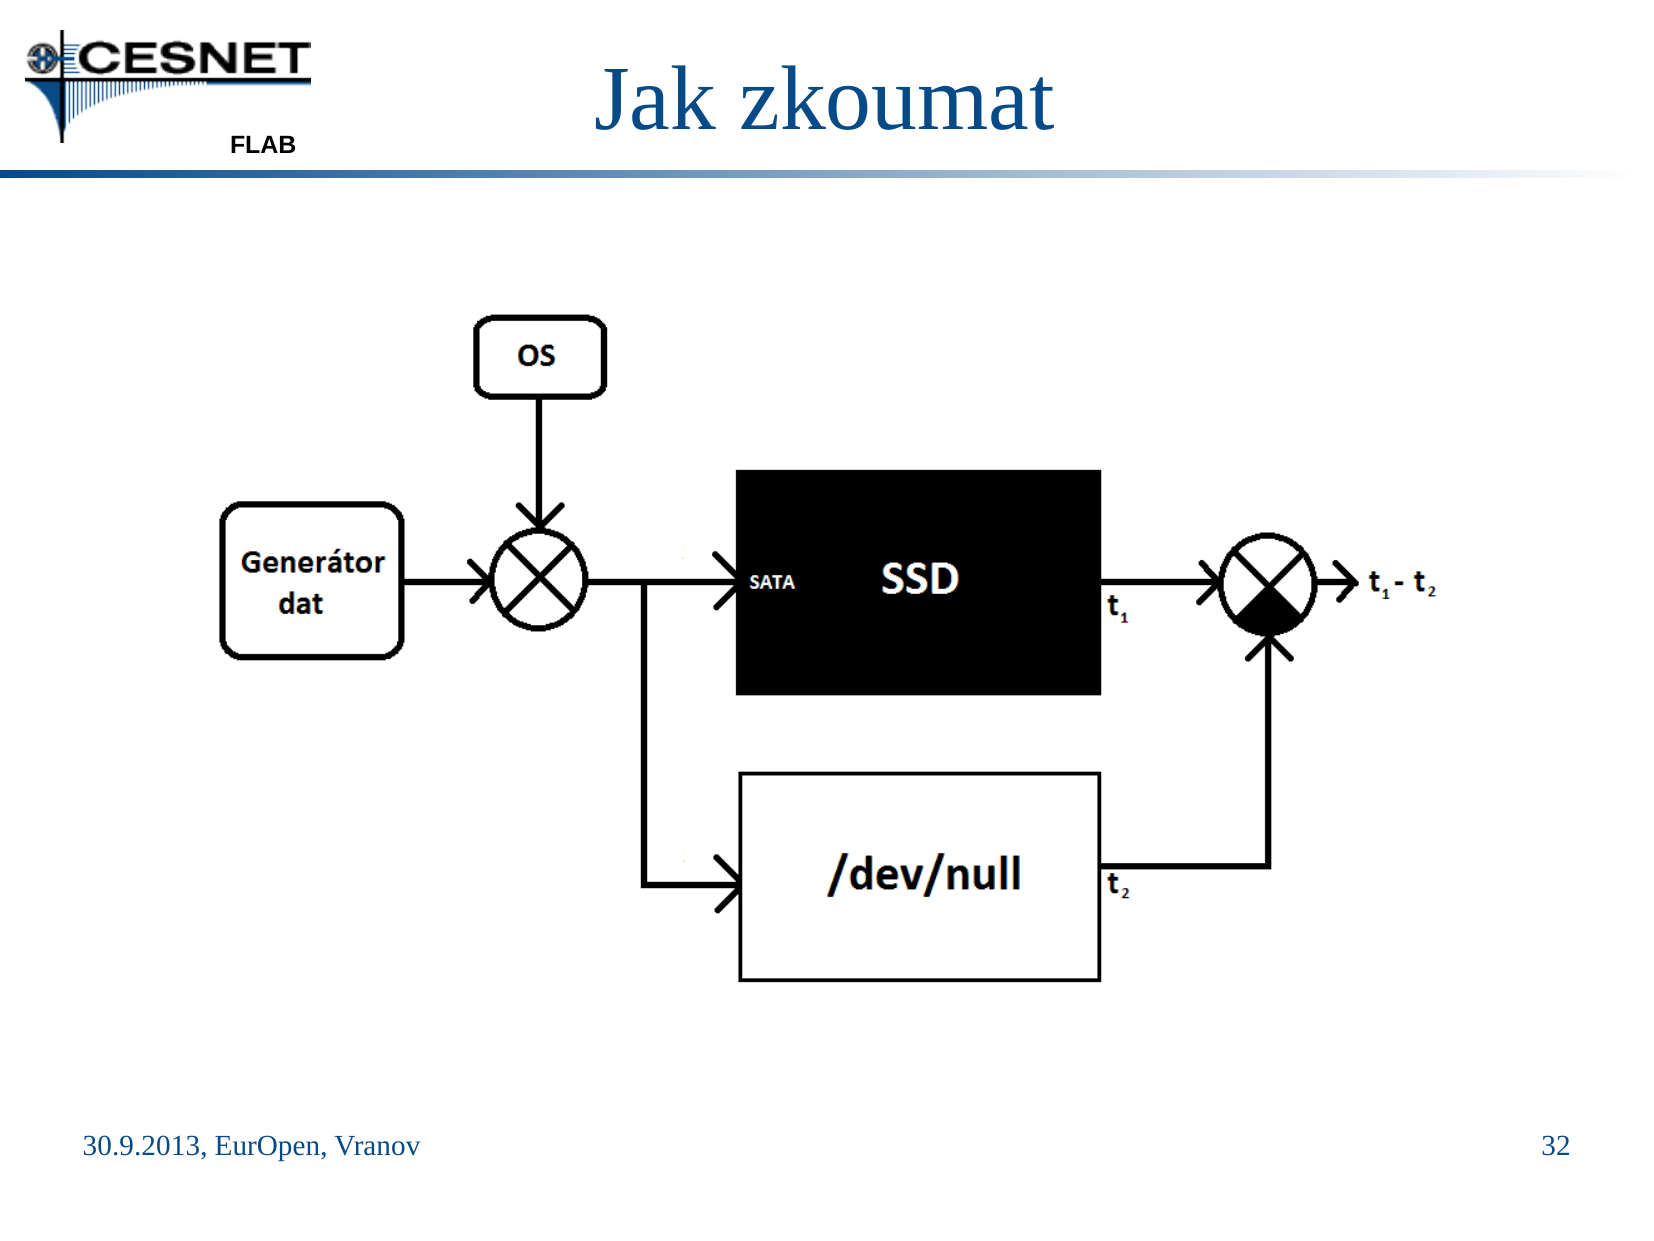

# Jak zkoumat
30.9.2013, EurOpen, Vranov
32